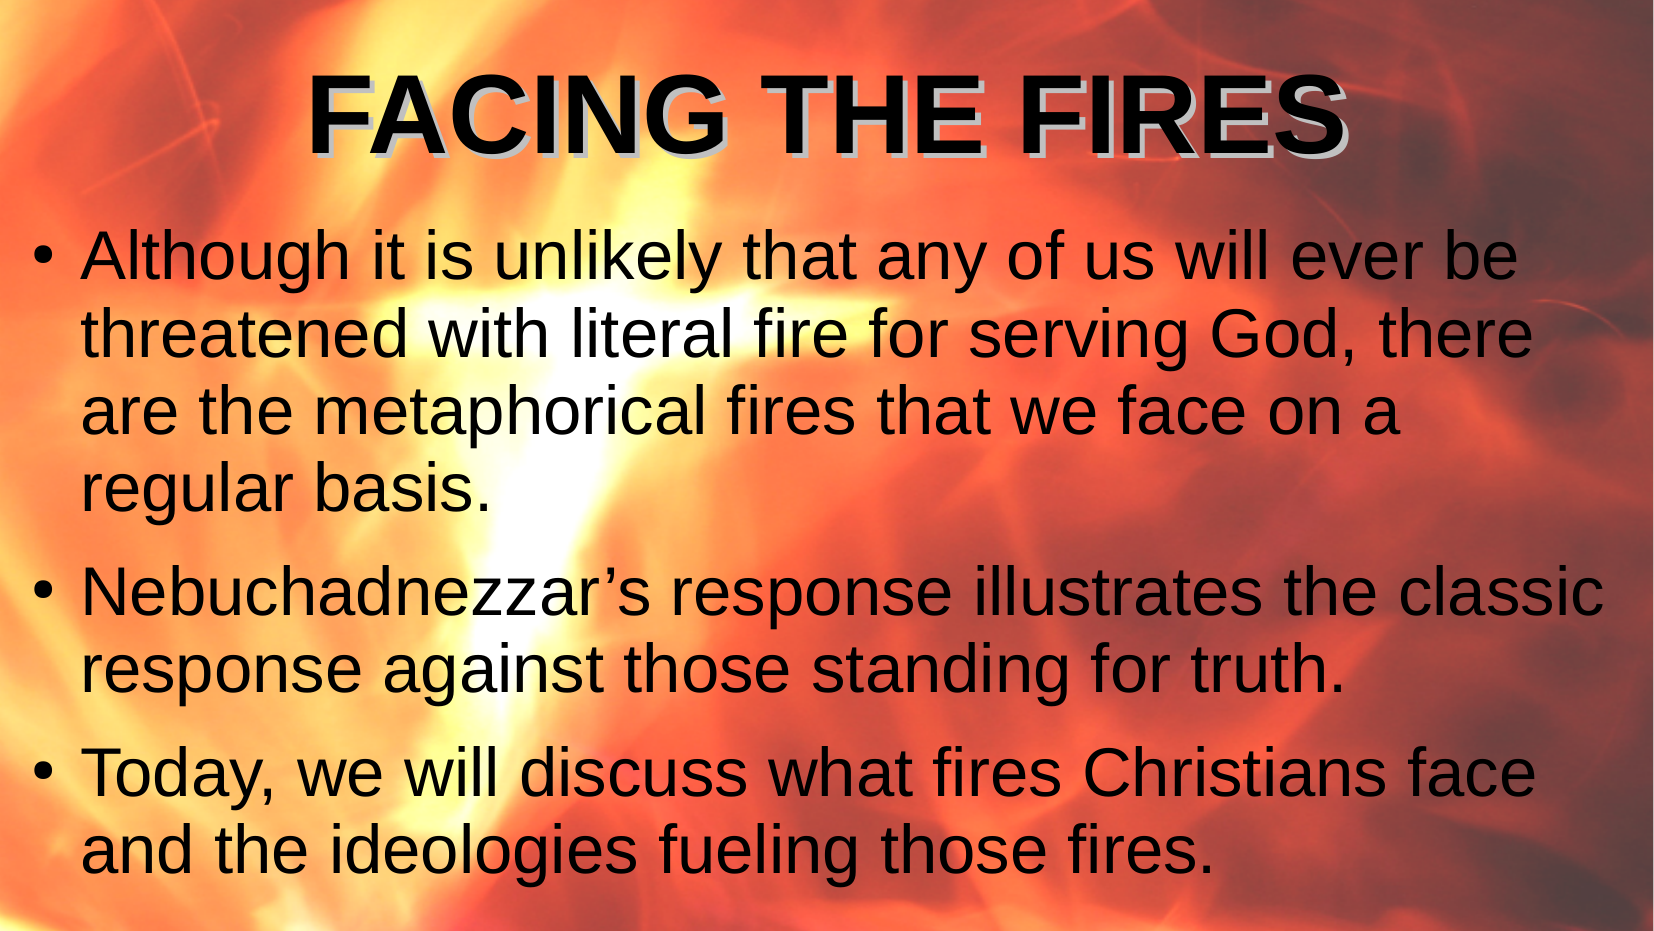

# FACING THE FIRES
Although it is unlikely that any of us will ever be threatened with literal fire for serving God, there are the metaphorical fires that we face on a regular basis.
Nebuchadnezzar’s response illustrates the classic response against those standing for truth.
Today, we will discuss what fires Christians face and the ideologies fueling those fires.